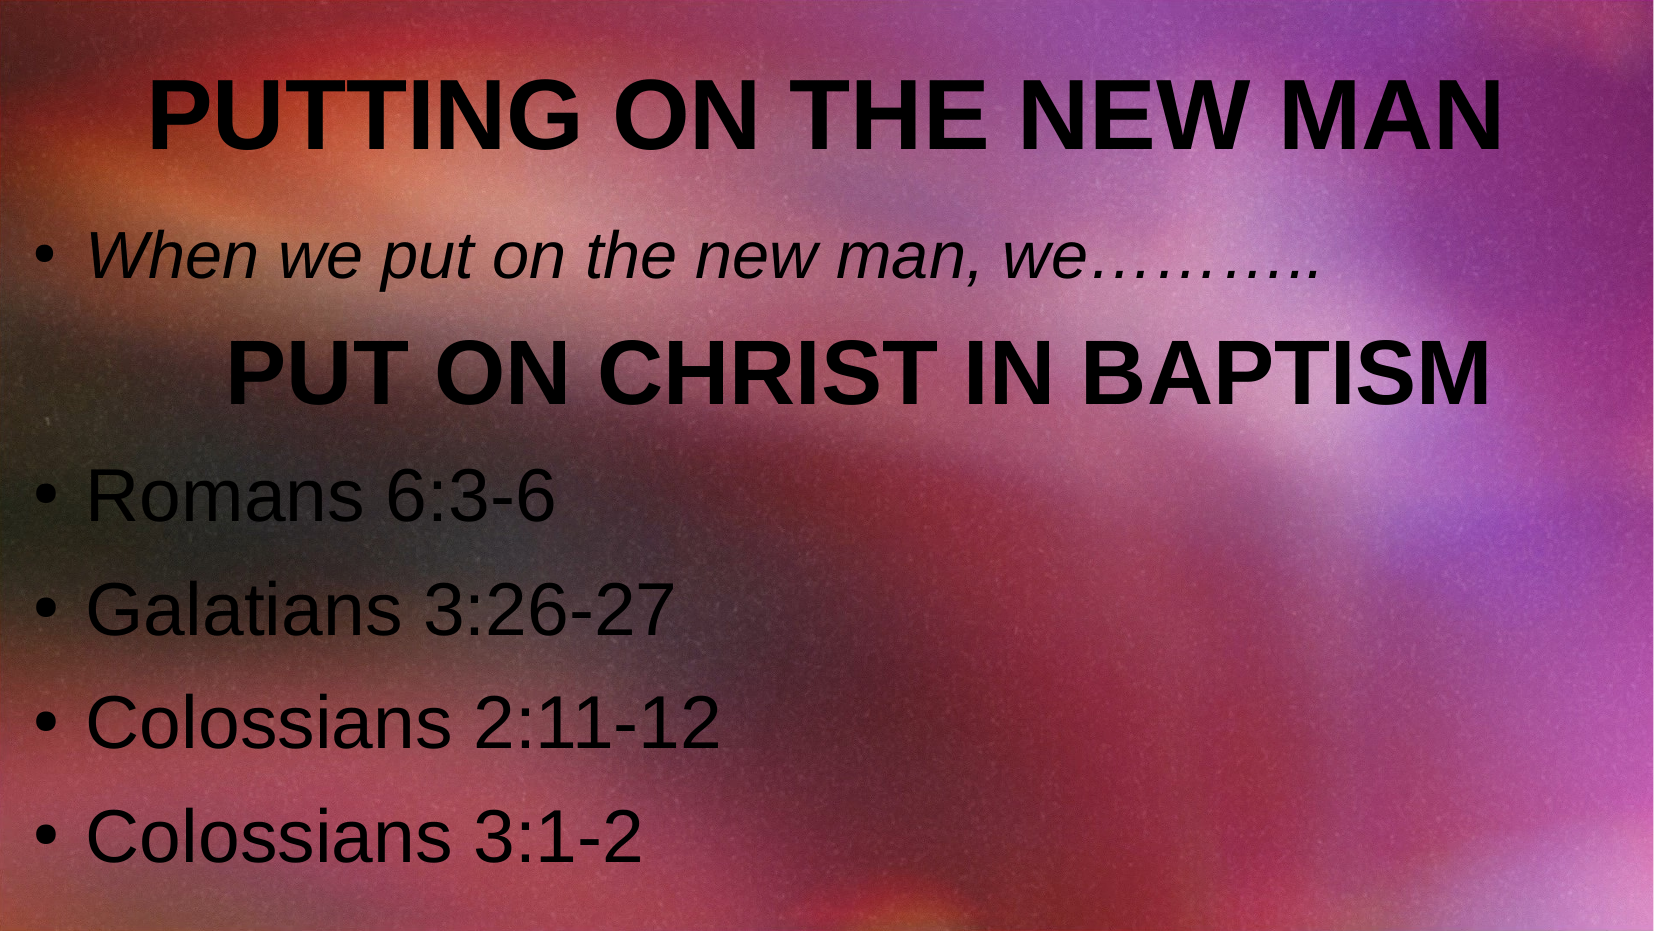

# PUTTING ON THE NEW MAN
When we put on the new man, we………..
PUT ON CHRIST IN BAPTISM
Romans 6:3-6
Galatians 3:26-27
Colossians 2:11-12
Colossians 3:1-2